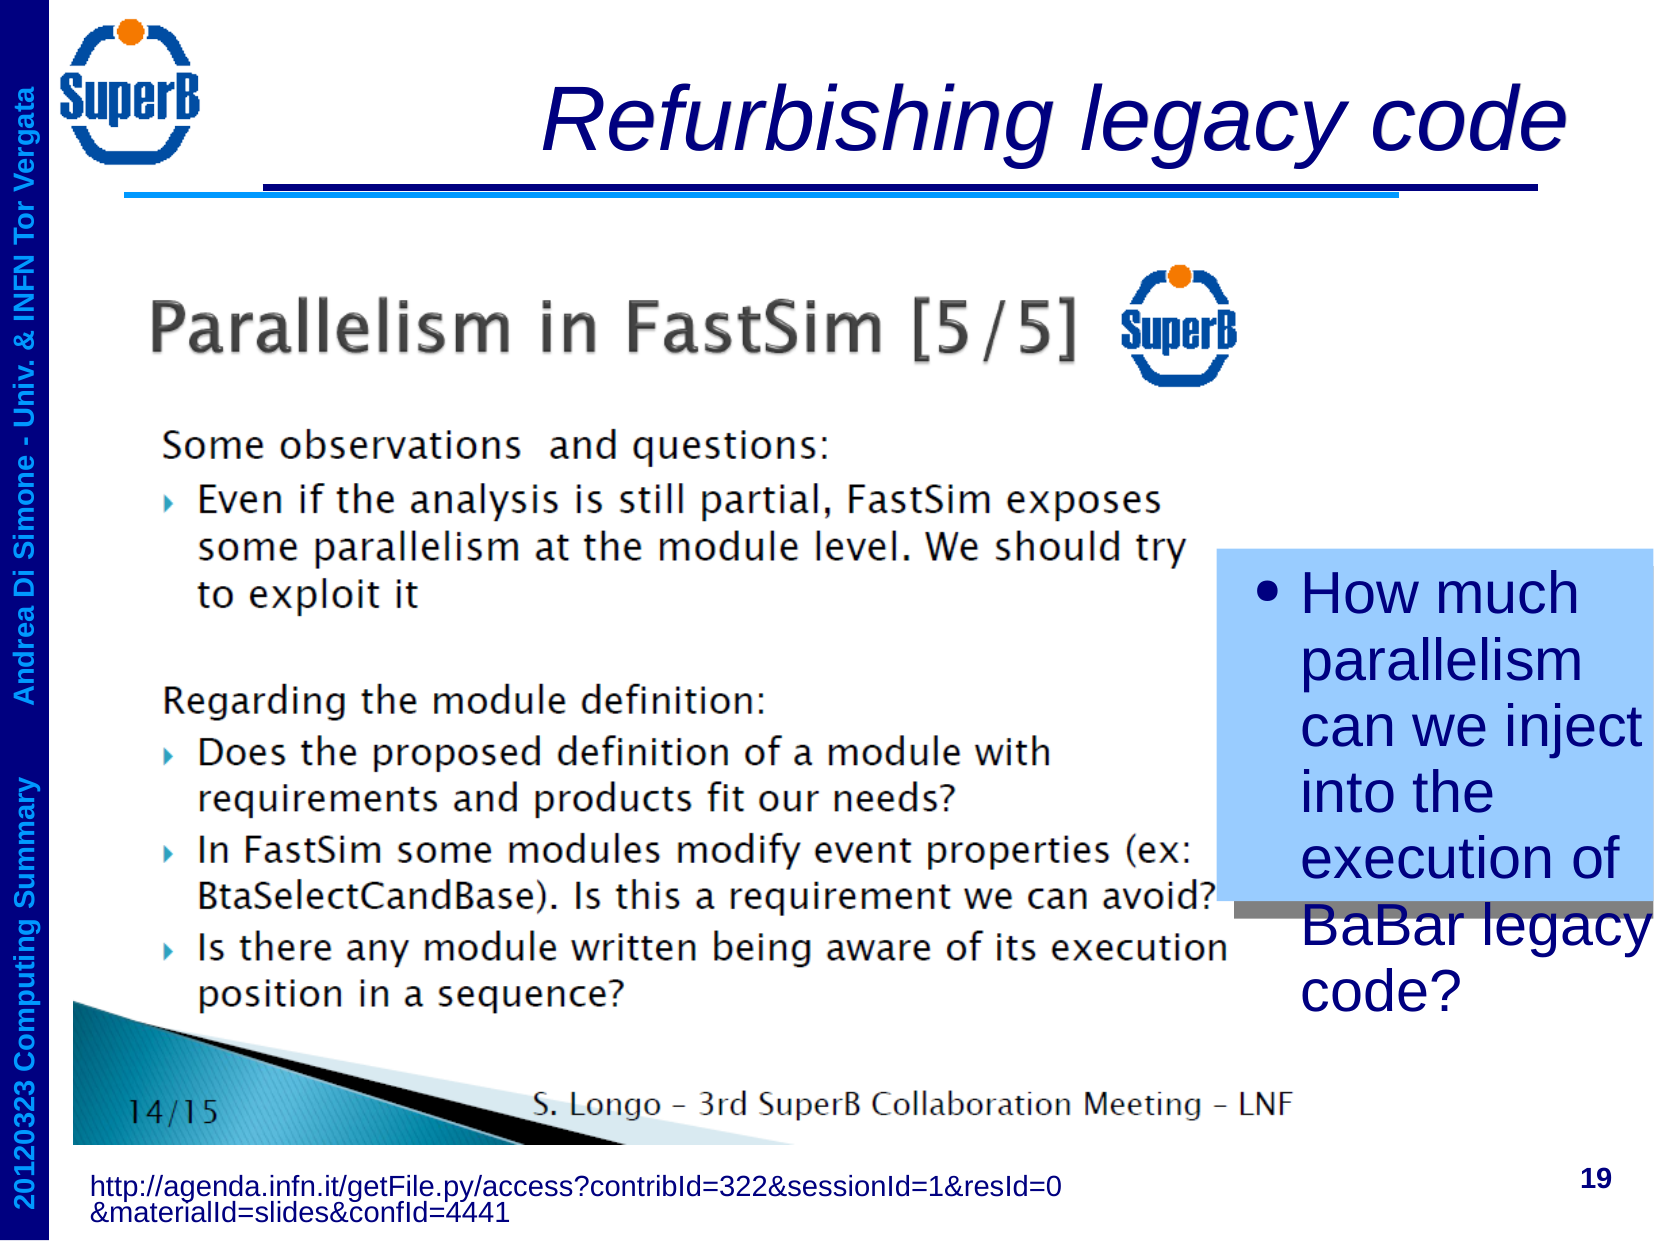

# Refurbishing legacy code
Andrea Di Simone - Univ. & INFN Tor Vergata
How much parallelism can we inject into the execution of BaBar legacy code?
20120323 Computing Summary
http://agenda.infn.it/getFile.py/access?contribId=322&sessionId=1&resId=0&materialId=slides&confId=4441
19